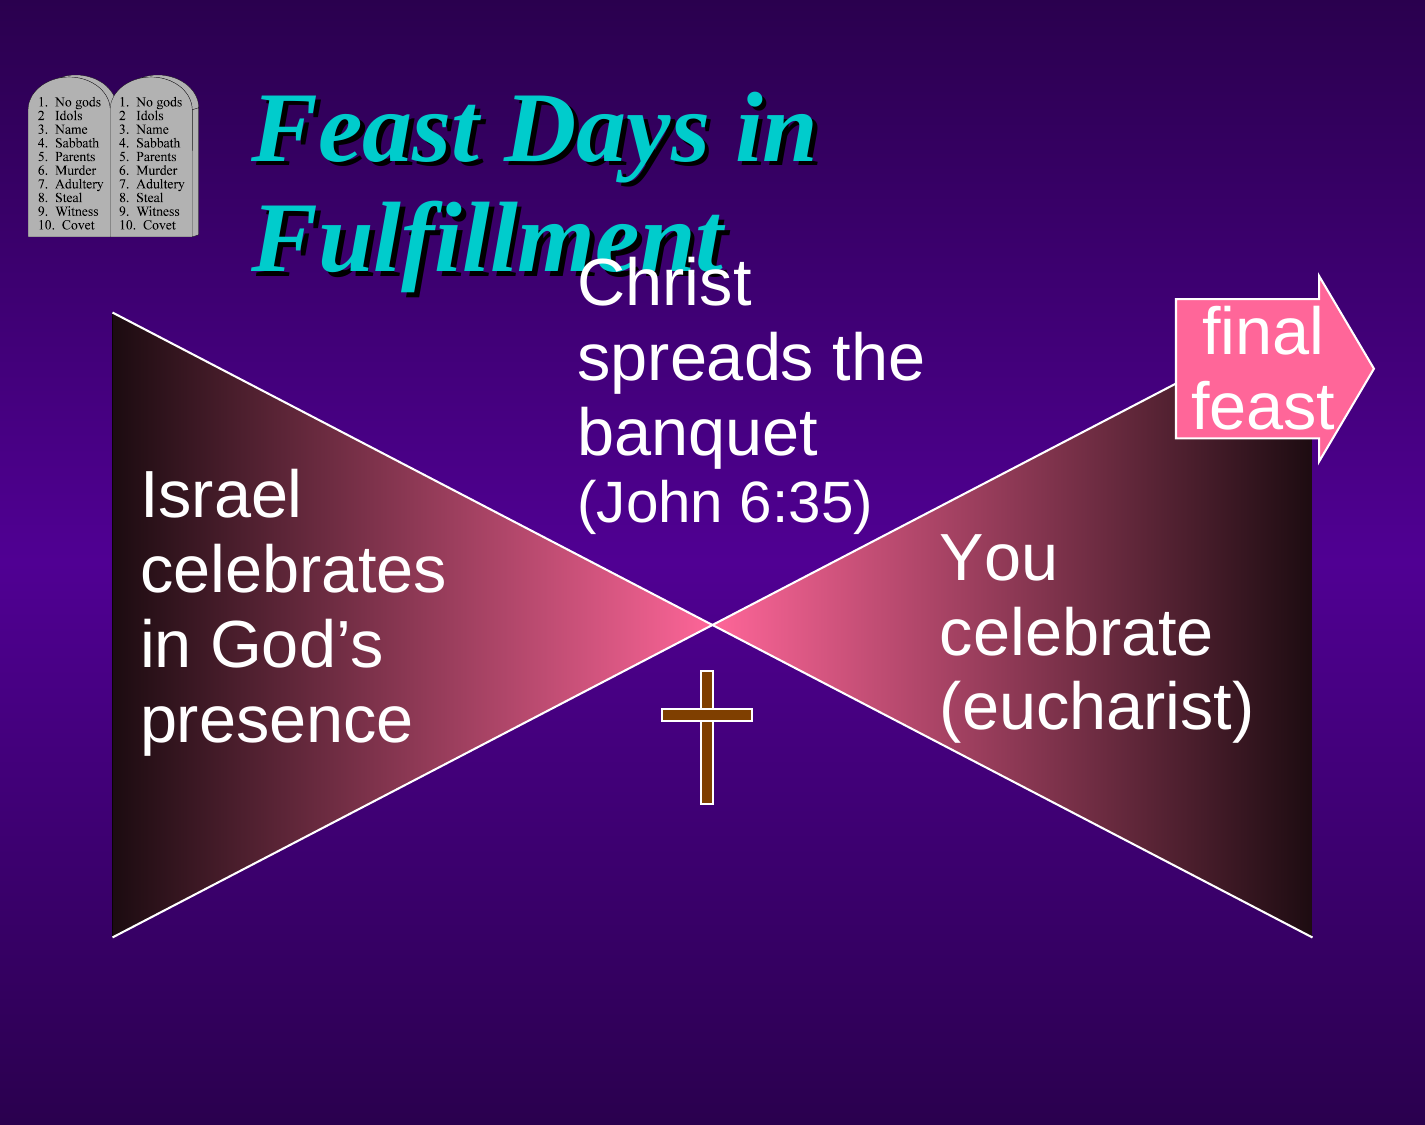

# Feast Days in Fulfillment
Christ spreads the banquet (John 6:35)
final
feast
You celebrate (eucharist)
Israel celebrates in God’s presence